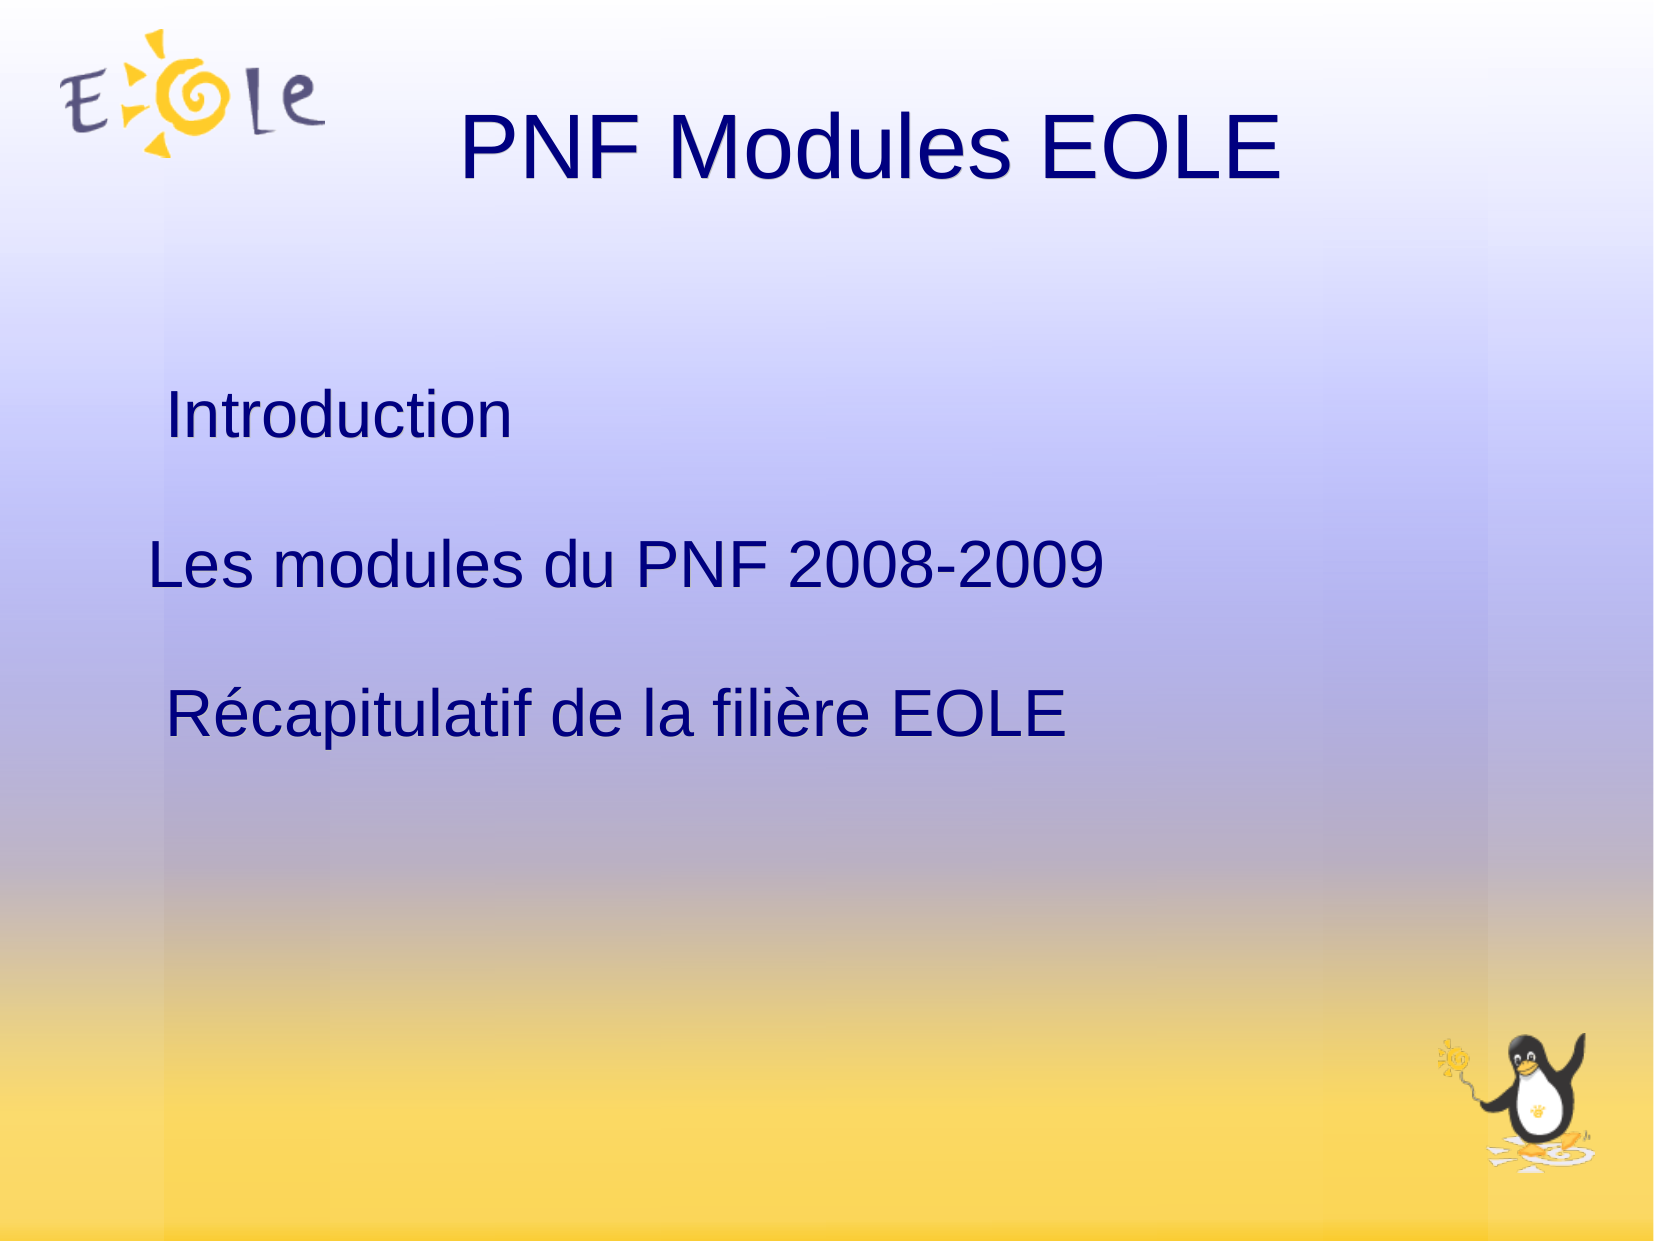

PNF Modules EOLE
 Introduction
 Les modules du PNF 2008-2009
 Récapitulatif de la filière EOLE